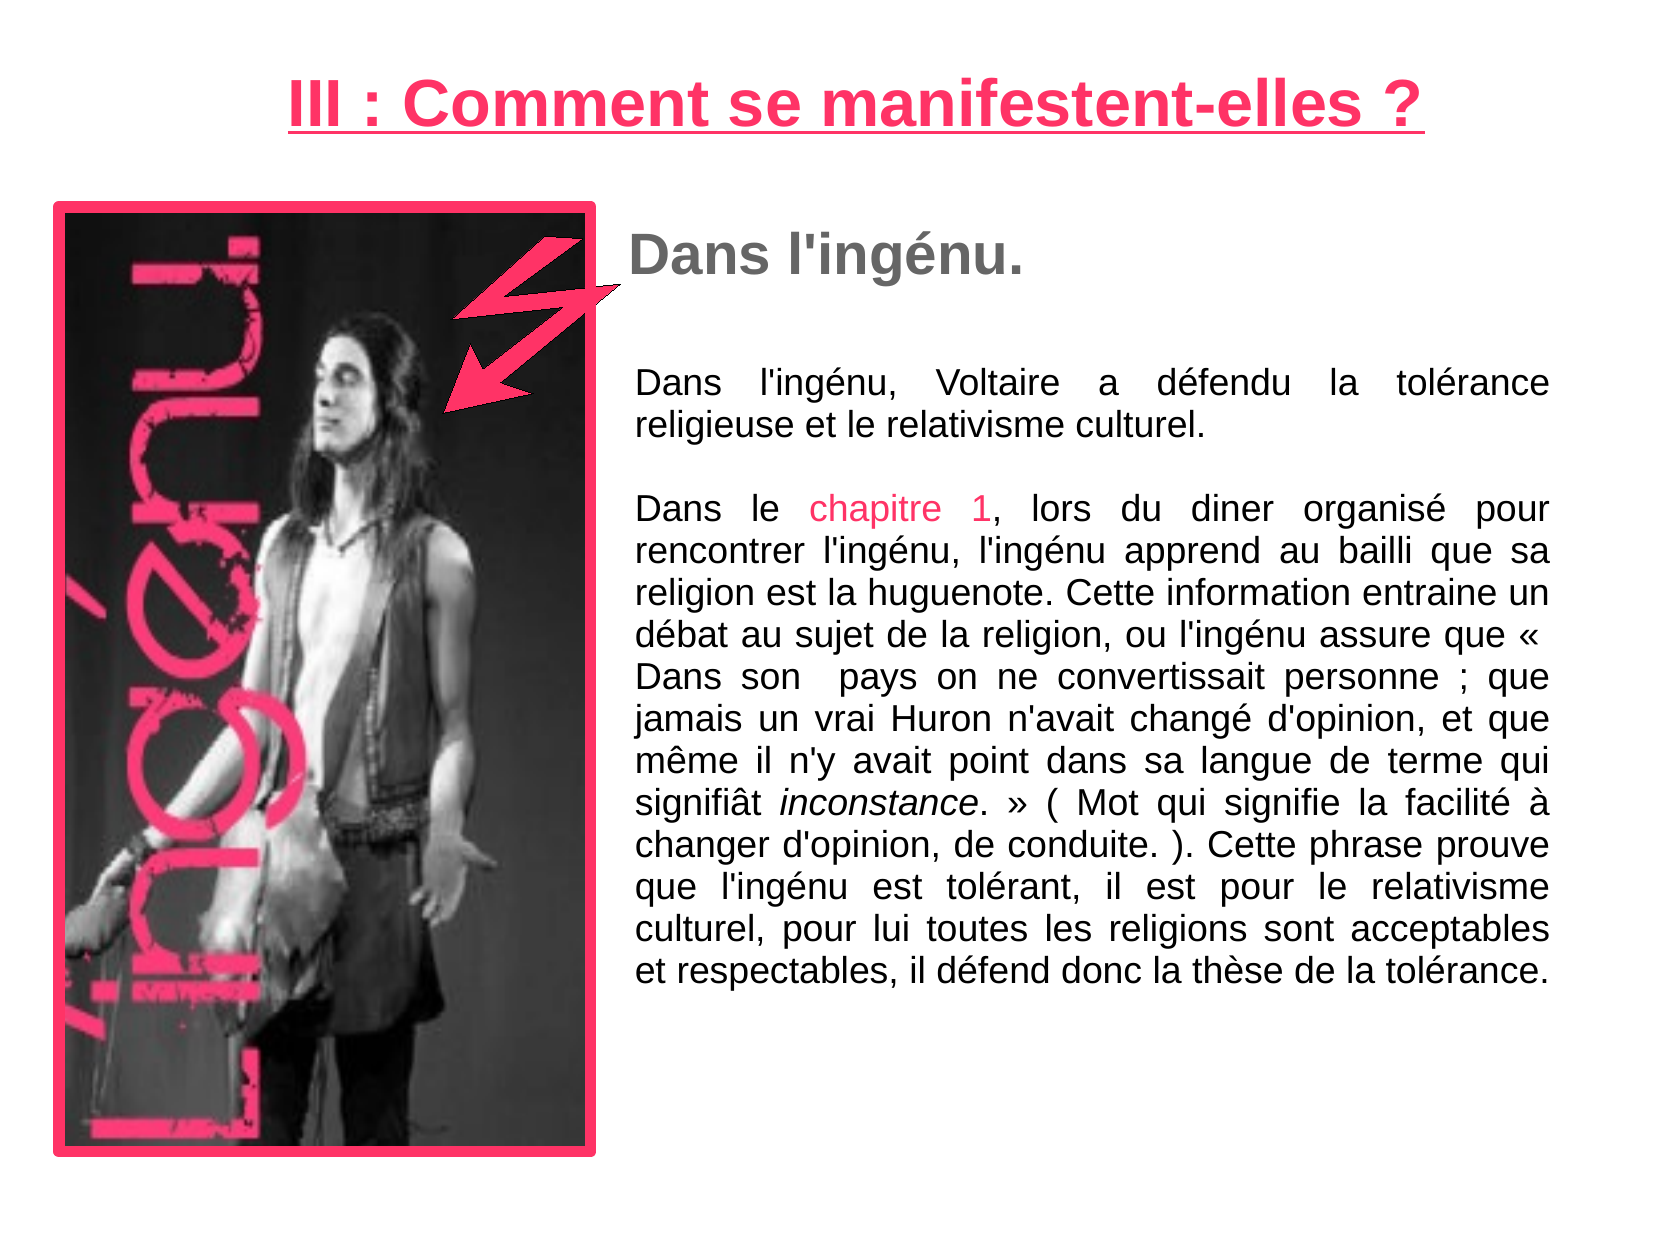

III : Comment se manifestent-elles ?
Dans l'ingénu.
Dans l'ingénu, Voltaire a défendu la tolérance religieuse et le relativisme culturel.
Dans le chapitre 1, lors du diner organisé pour rencontrer l'ingénu, l'ingénu apprend au bailli que sa religion est la huguenote. Cette information entraine un débat au sujet de la religion, ou l'ingénu assure que «  Dans son pays on ne convertissait personne ; que jamais un vrai Huron n'avait changé d'opinion, et que même il n'y avait point dans sa langue de terme qui signifiât inconstance. » ( Mot qui signifie la facilité à changer d'opinion, de conduite. ). Cette phrase prouve que l'ingénu est tolérant, il est pour le relativisme culturel, pour lui toutes les religions sont acceptables et respectables, il défend donc la thèse de la tolérance.